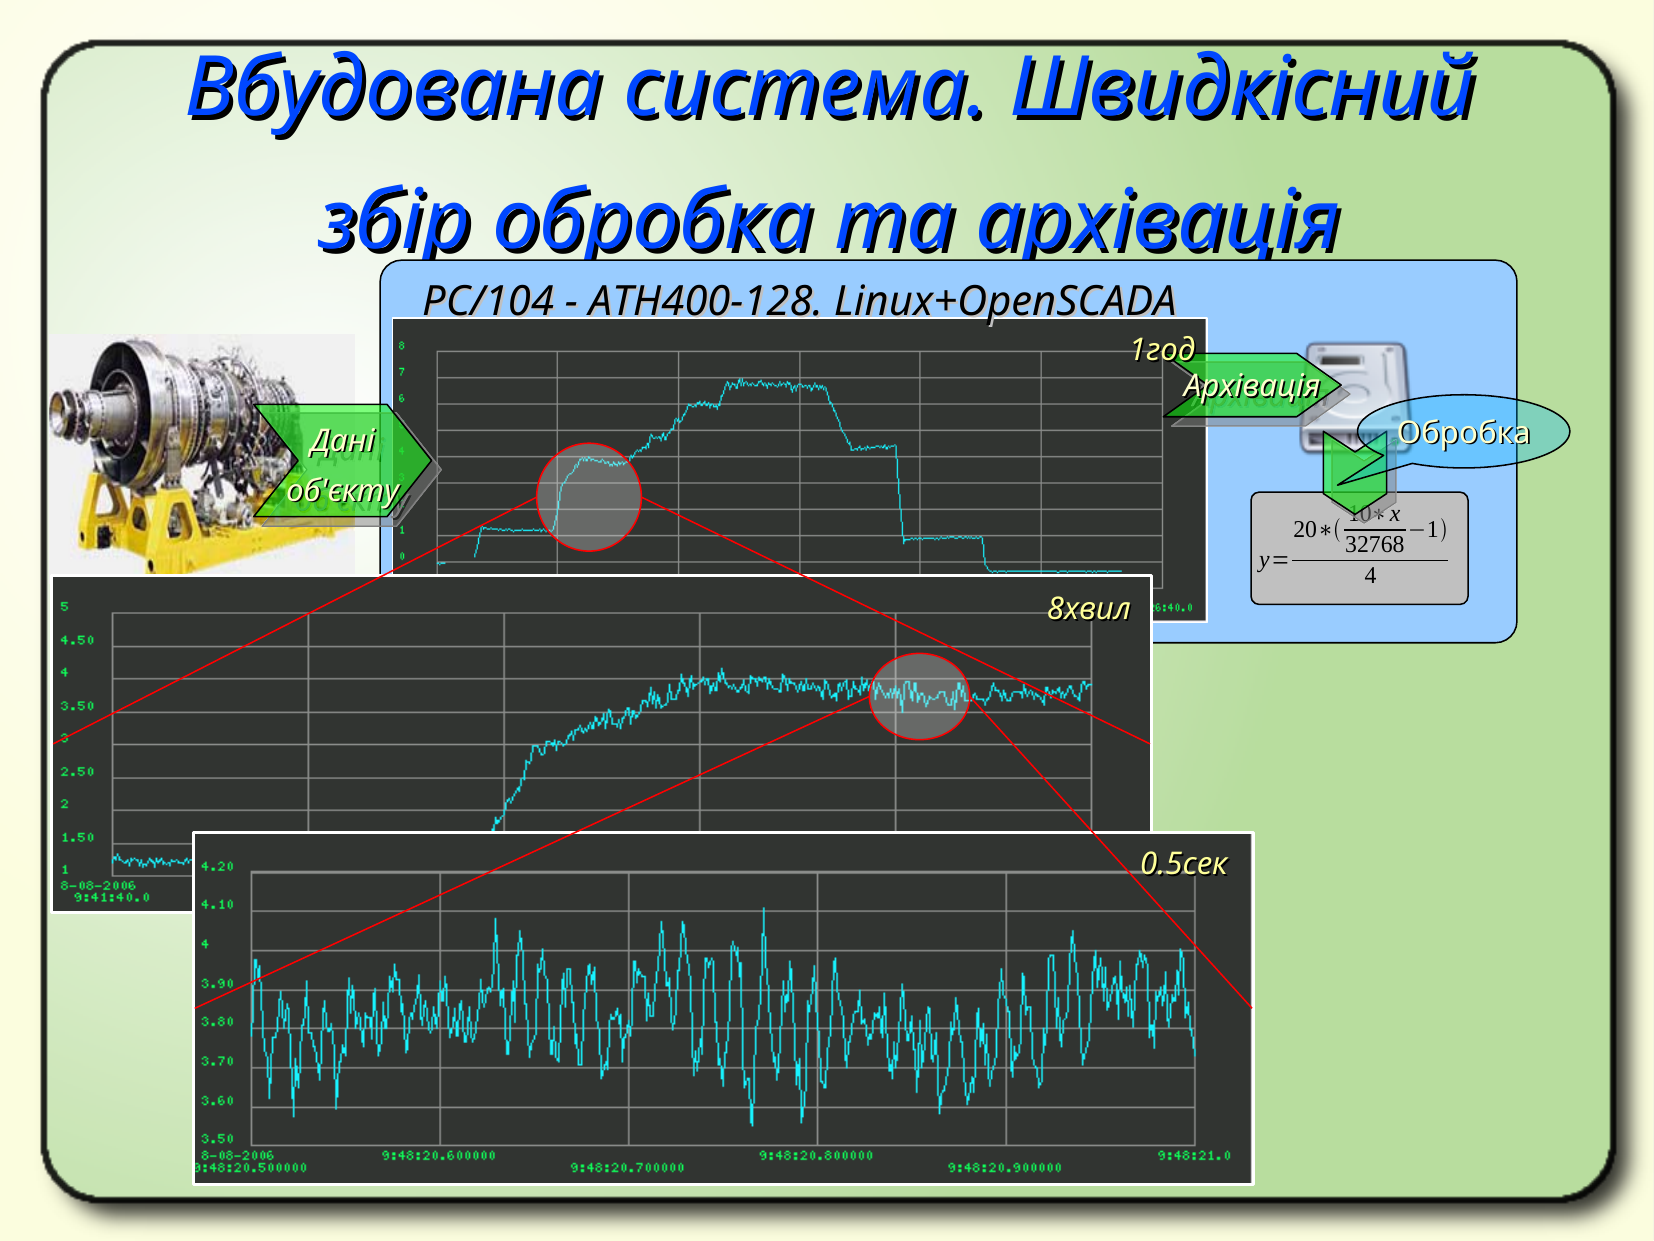

# Вбудована система. Швидкісний збір обробка та архівація
PC/104 - ATH400-128. Linux+OpenSCADA
1год
Архівація
Обробка
Дані
об'єкту
8хвил
0.5сек